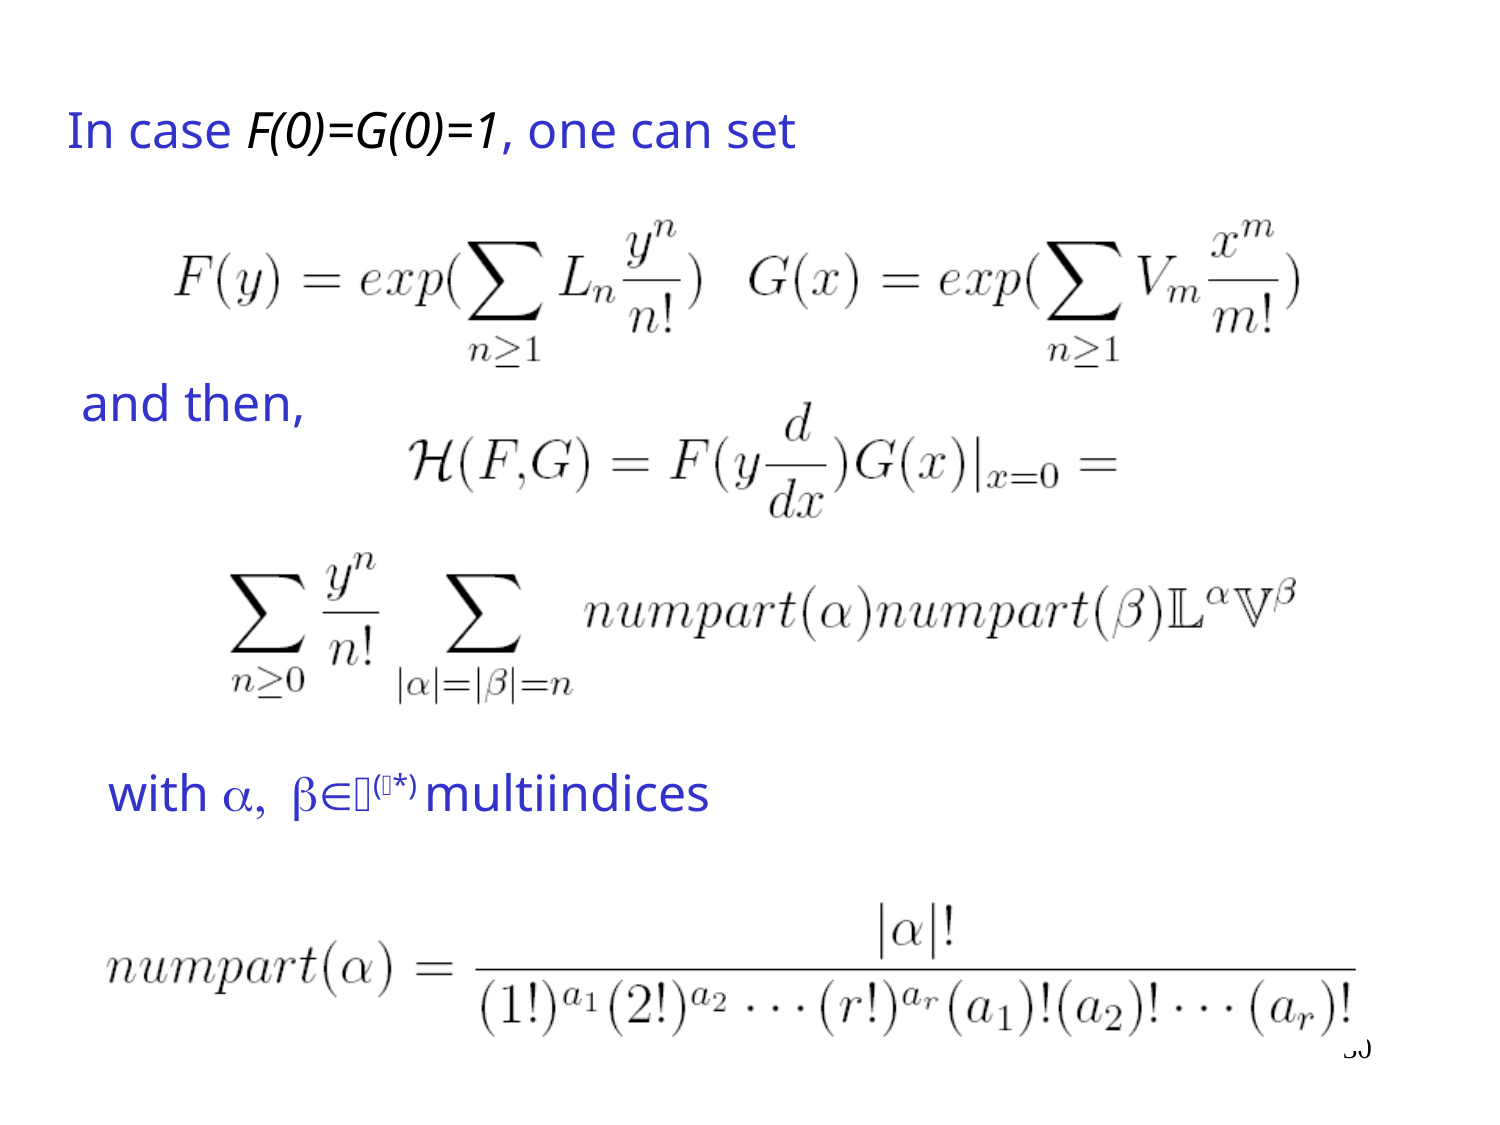

In case F(0)=G(0)=1, one can set
and then,
with α, β∈(*) multiindices
30